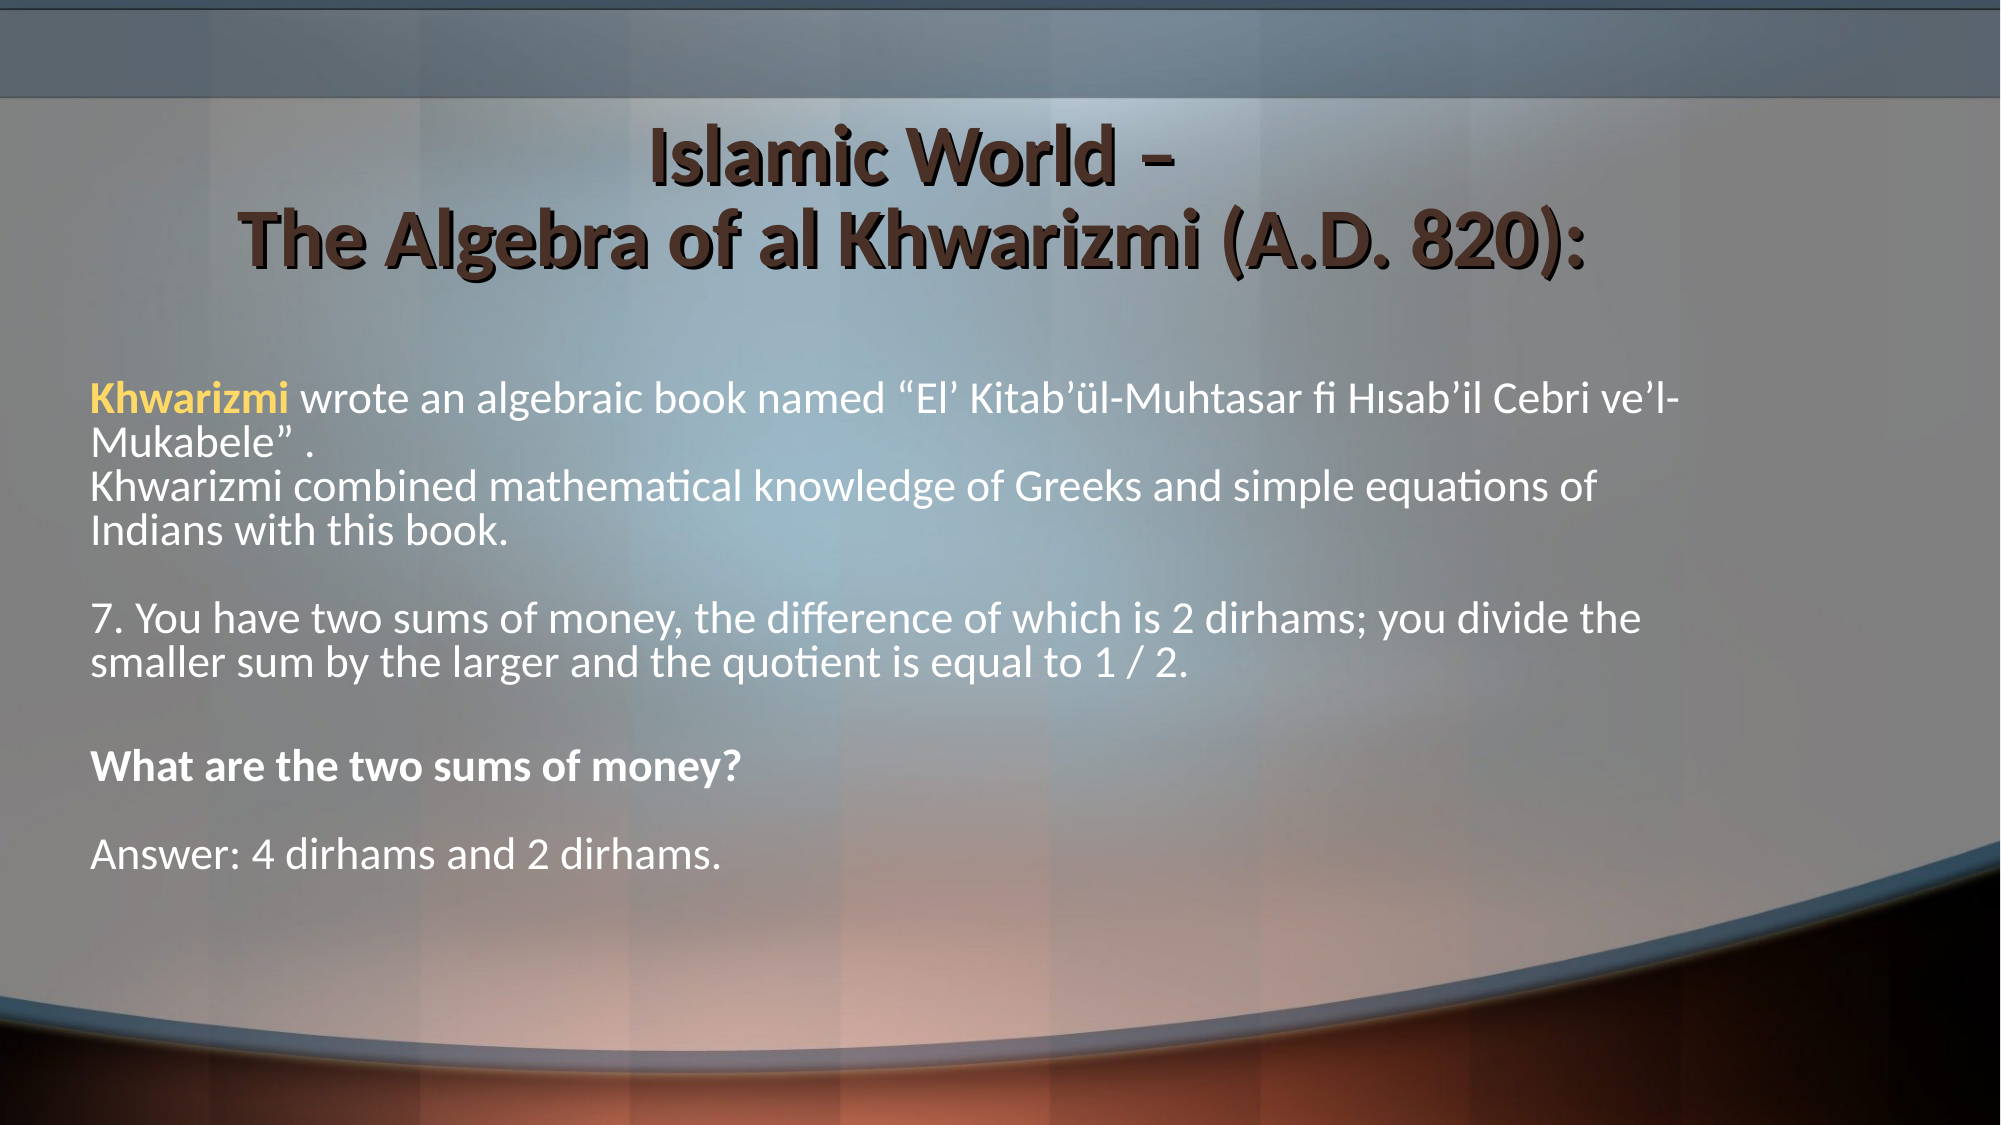

# Islamic World – The Algebra of al Khwarizmi (A.D. 820):
Khwarizmi wrote an algebraic book named “El’ Kitab’ül-Muhtasar fi Hısab’il Cebri ve’l-Mukabele” .
Khwarizmi combined mathematical knowledge of Greeks and simple equations of Indians with this book.
7. You have two sums of money, the difference of which is 2 dirhams; you divide the smaller sum by the larger and the quotient is equal to 1 / 2.
What are the two sums of money?
Answer: 4 dirhams and 2 dirhams.